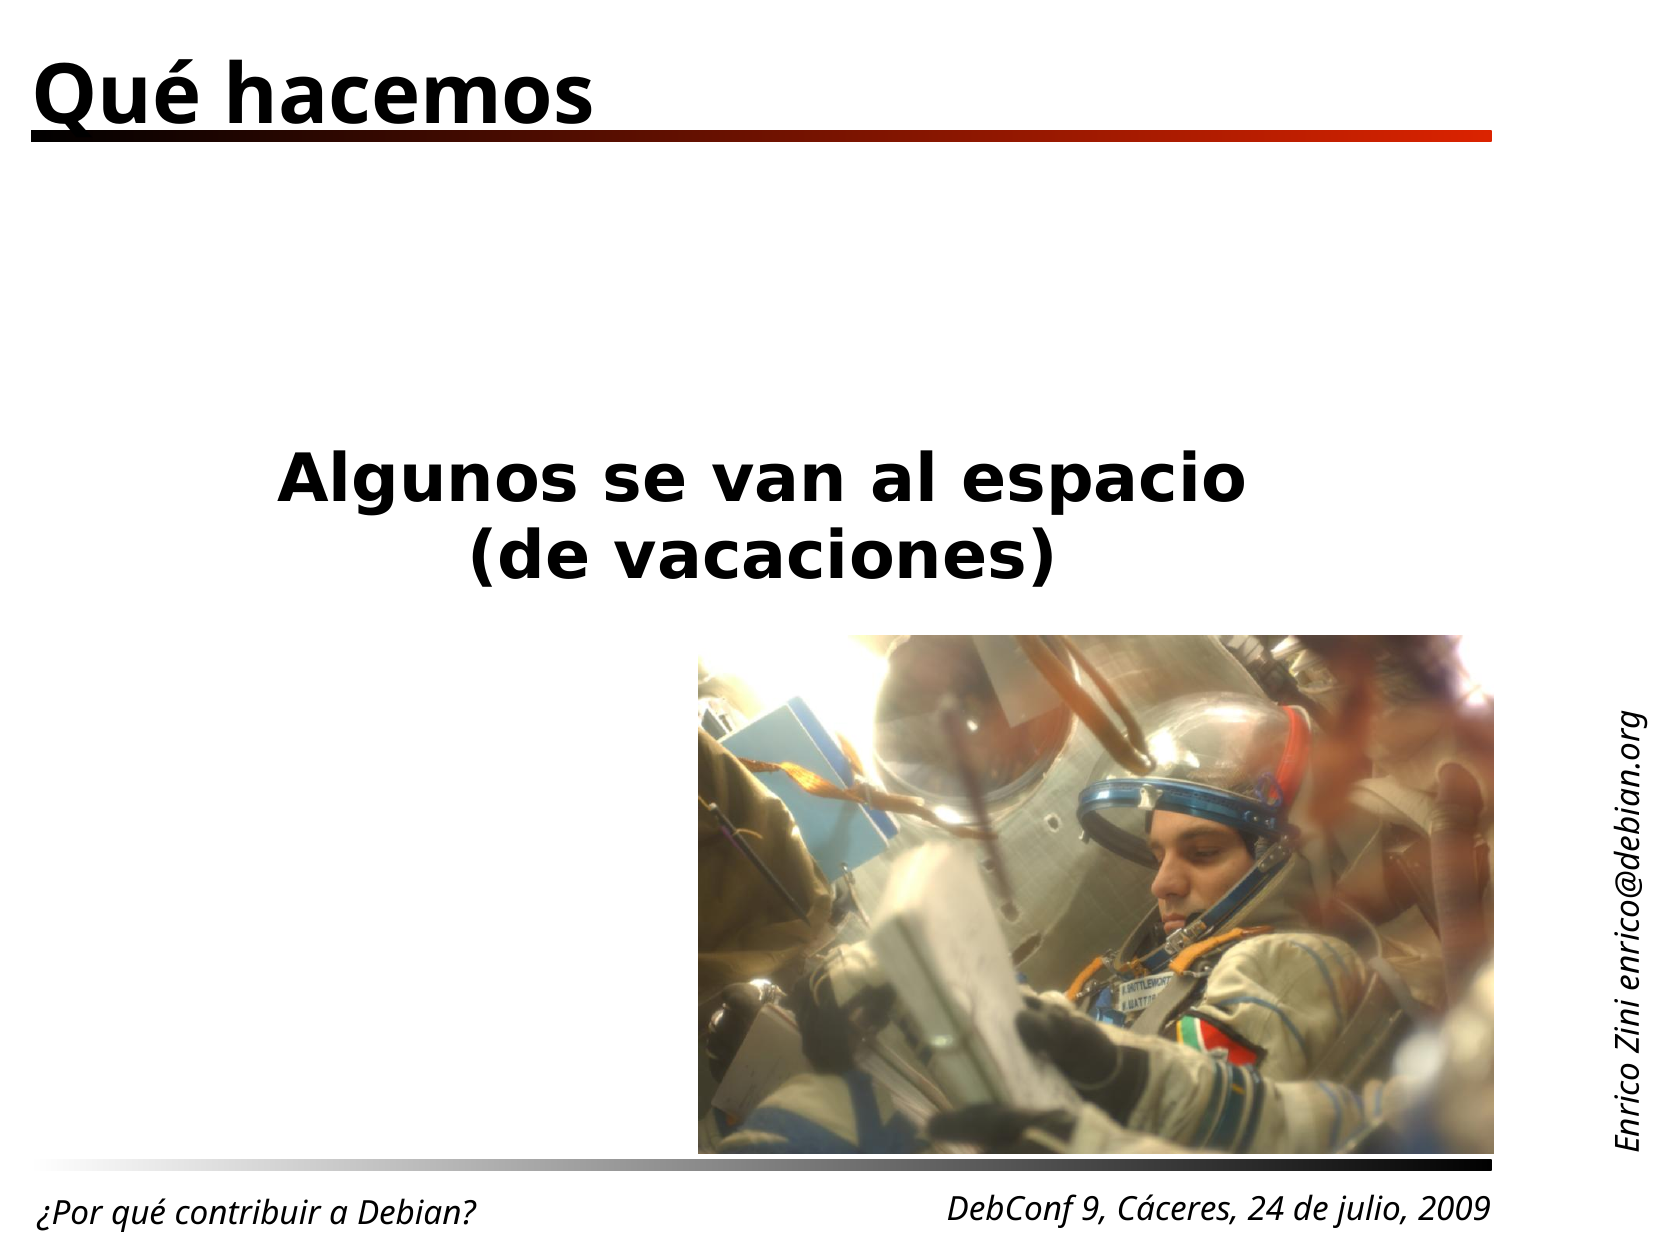

Qué hacemos
Algunos se van al espacio
(de vacaciones)